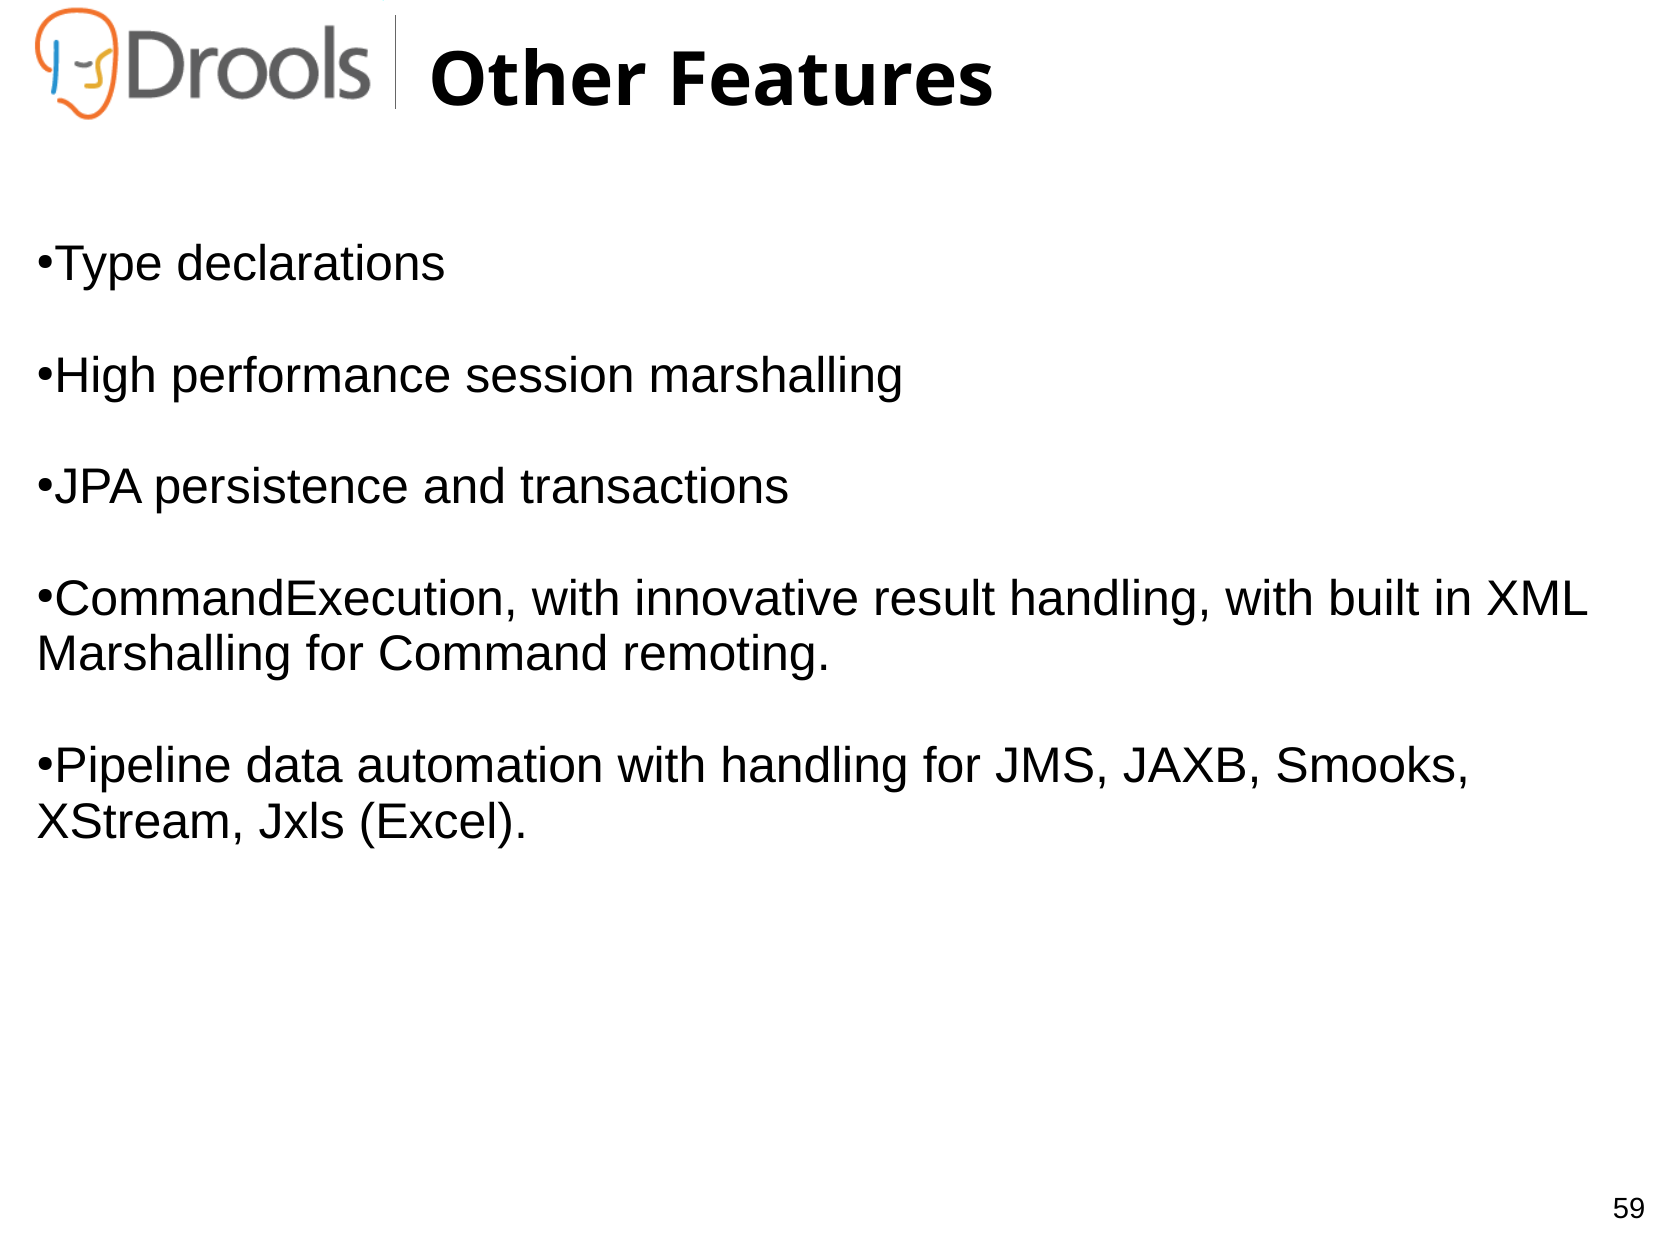

# Other Features
Type declarations
High performance session marshalling
JPA persistence and transactions
CommandExecution, with innovative result handling, with built in XML Marshalling for Command remoting.
Pipeline data automation with handling for JMS, JAXB, Smooks, XStream, Jxls (Excel).